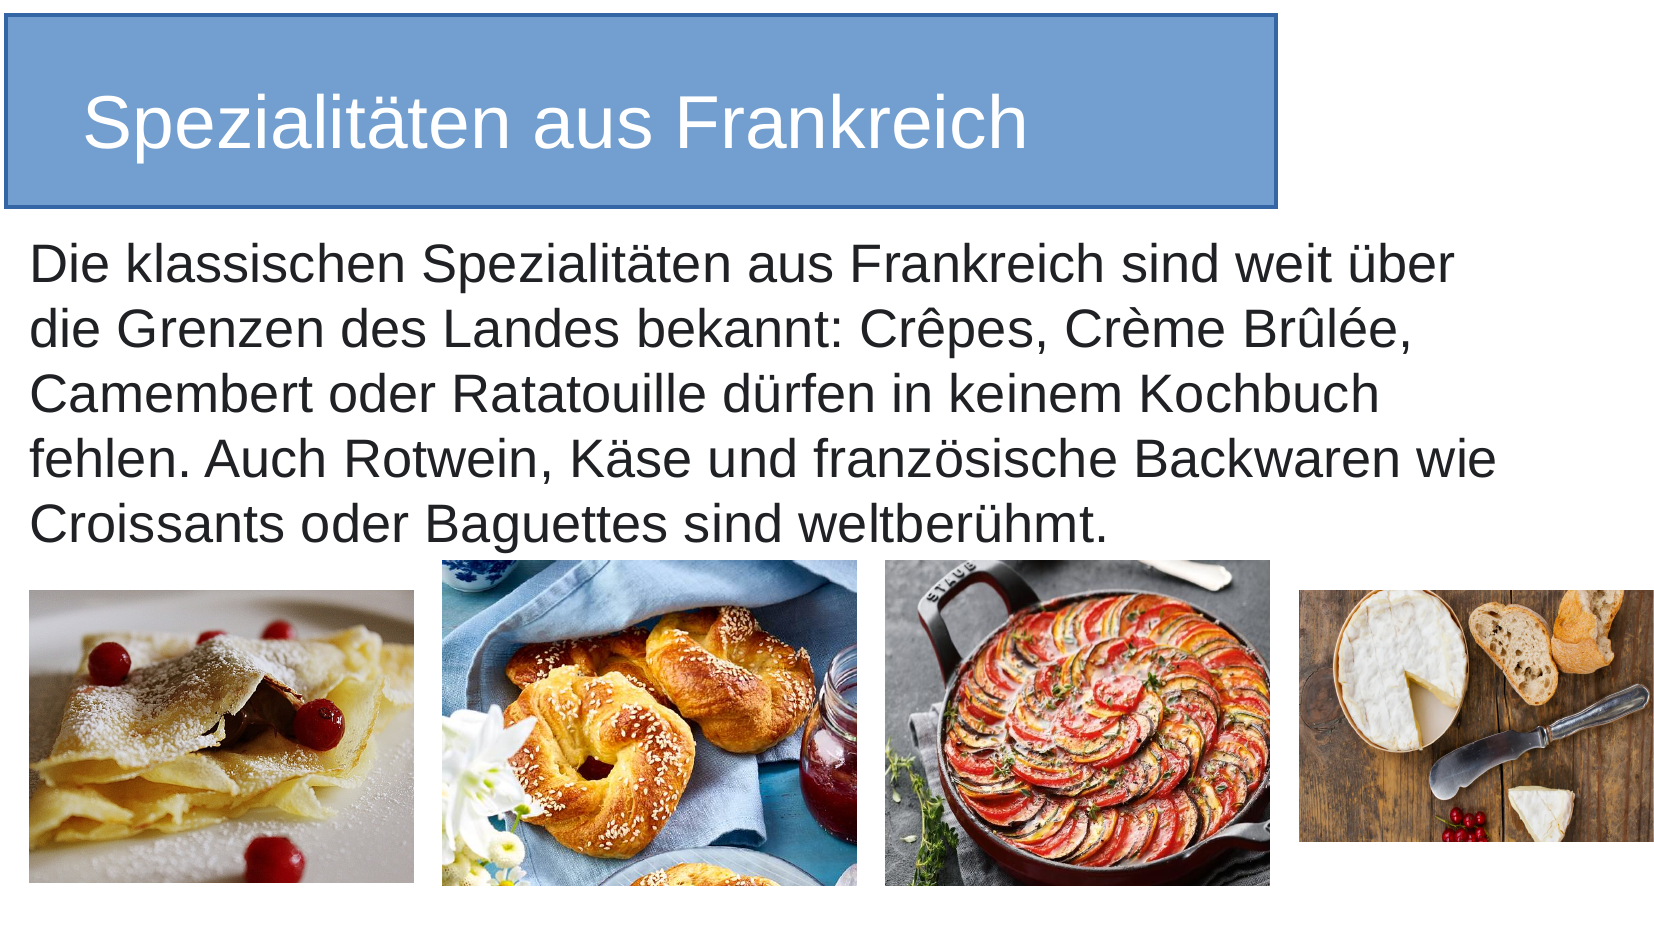

# Spezialitäten aus Frankreich
Die klassischen Spezialitäten aus Frankreich sind weit über die Grenzen des Landes bekannt: Crêpes, Crème Brûlée, Camembert oder Ratatouille dürfen in keinem Kochbuch fehlen. Auch Rotwein, Käse und französische Backwaren wie Croissants oder Baguettes sind weltberühmt.